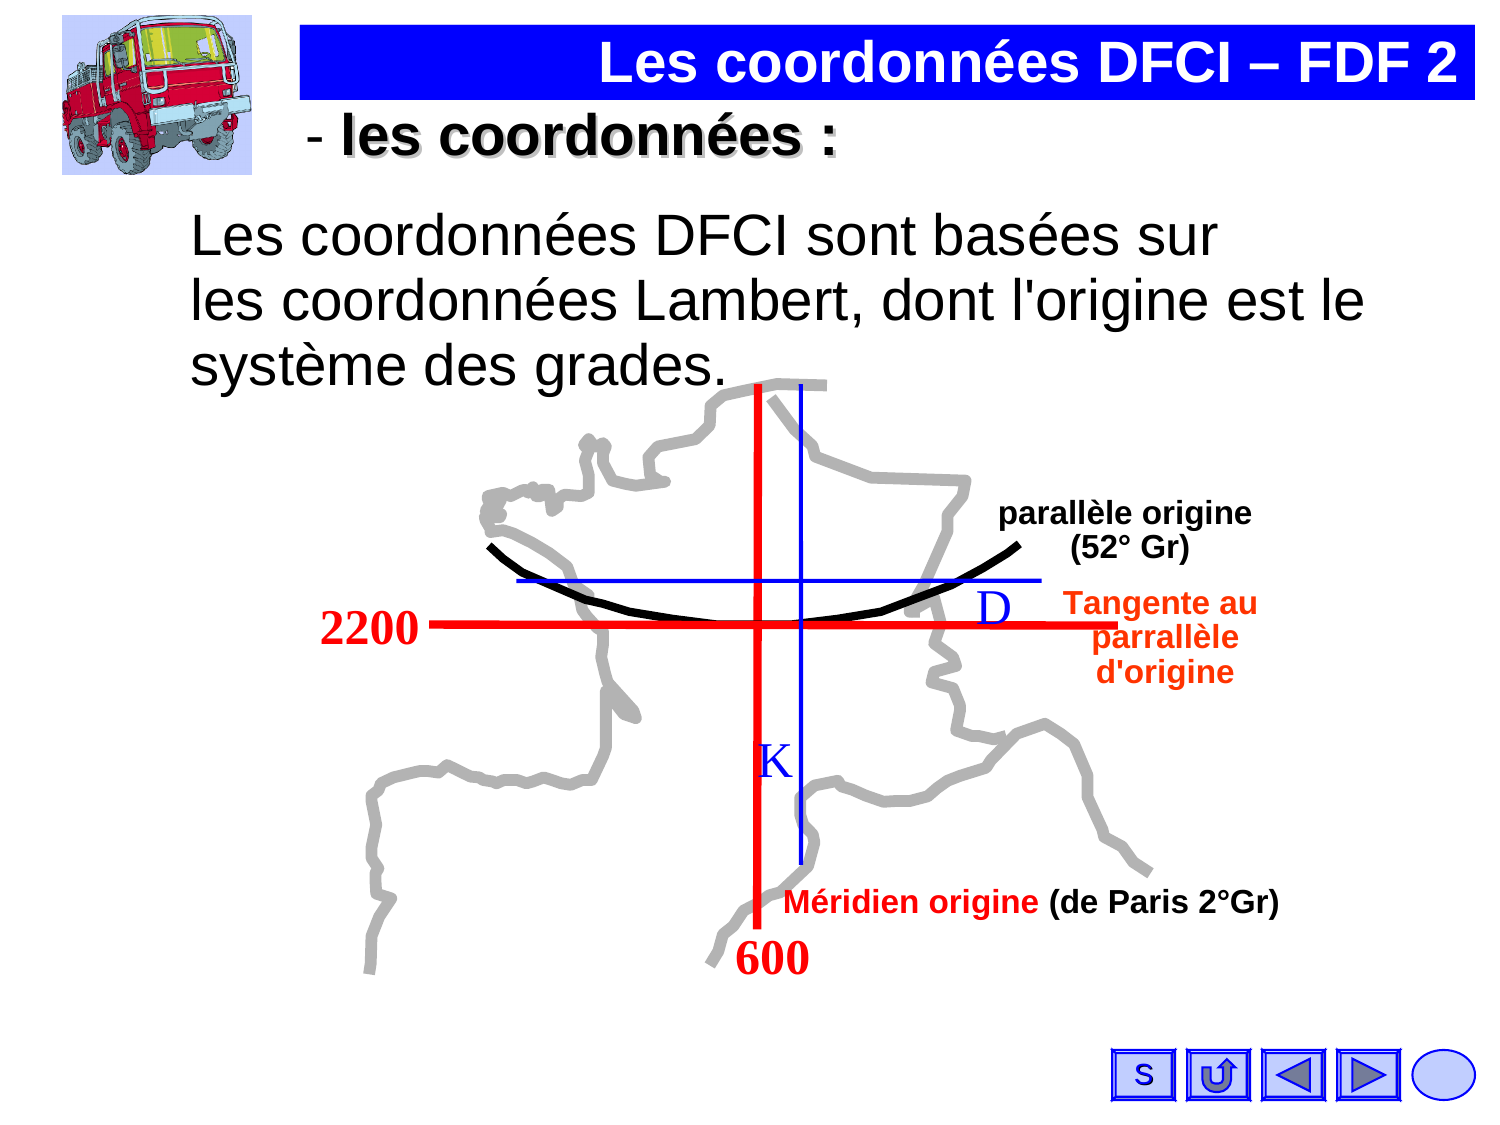

Les coordonnées DFCI – FDF 2
- les coordonnées :
Les coordonnées DFCI sont basées sur
les coordonnées Lambert, dont l'origine est le
système des grades.
parallèle origine
 (52° Gr)
Tangente au
parrallèle d'origine
D
2200
K
Méridien origine (de Paris 2°Gr)
600